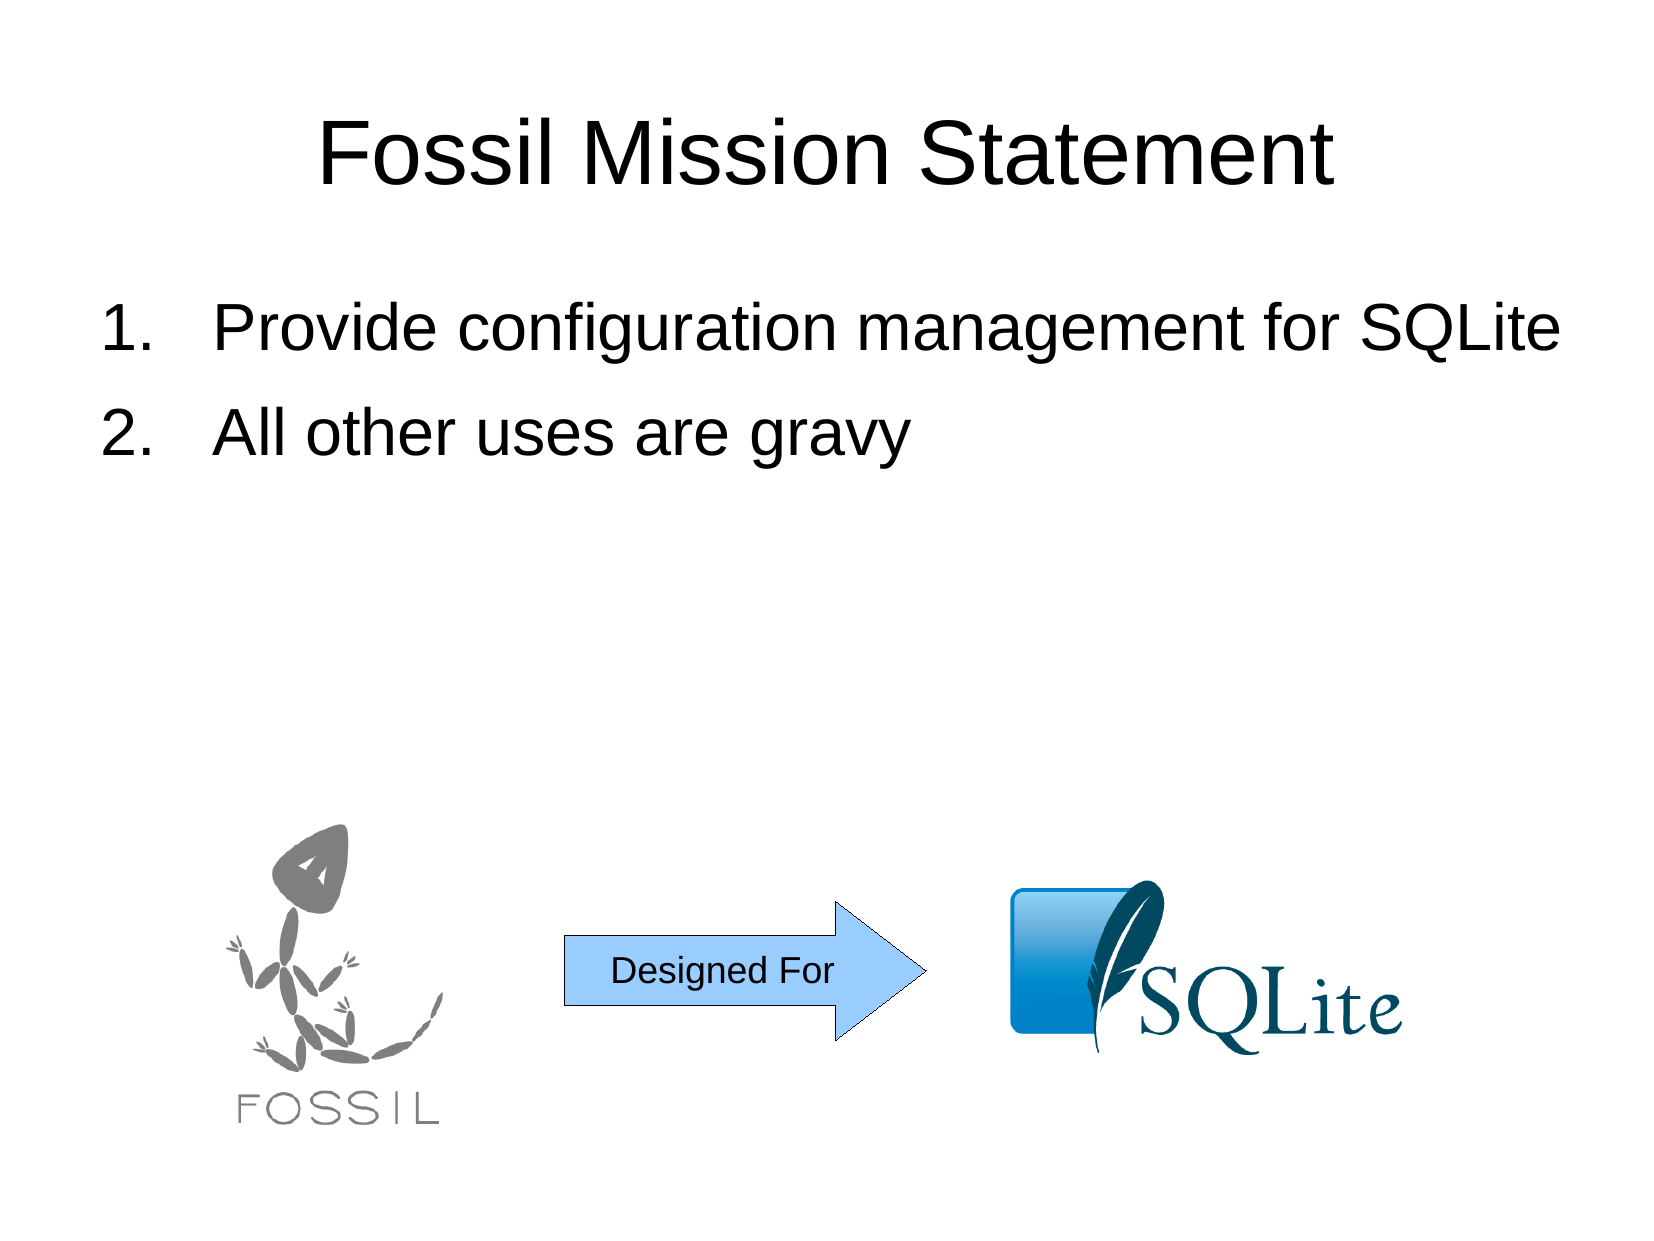

# Fossil Mission Statement
Provide configuration management for SQLite
All other uses are gravy
Designed For